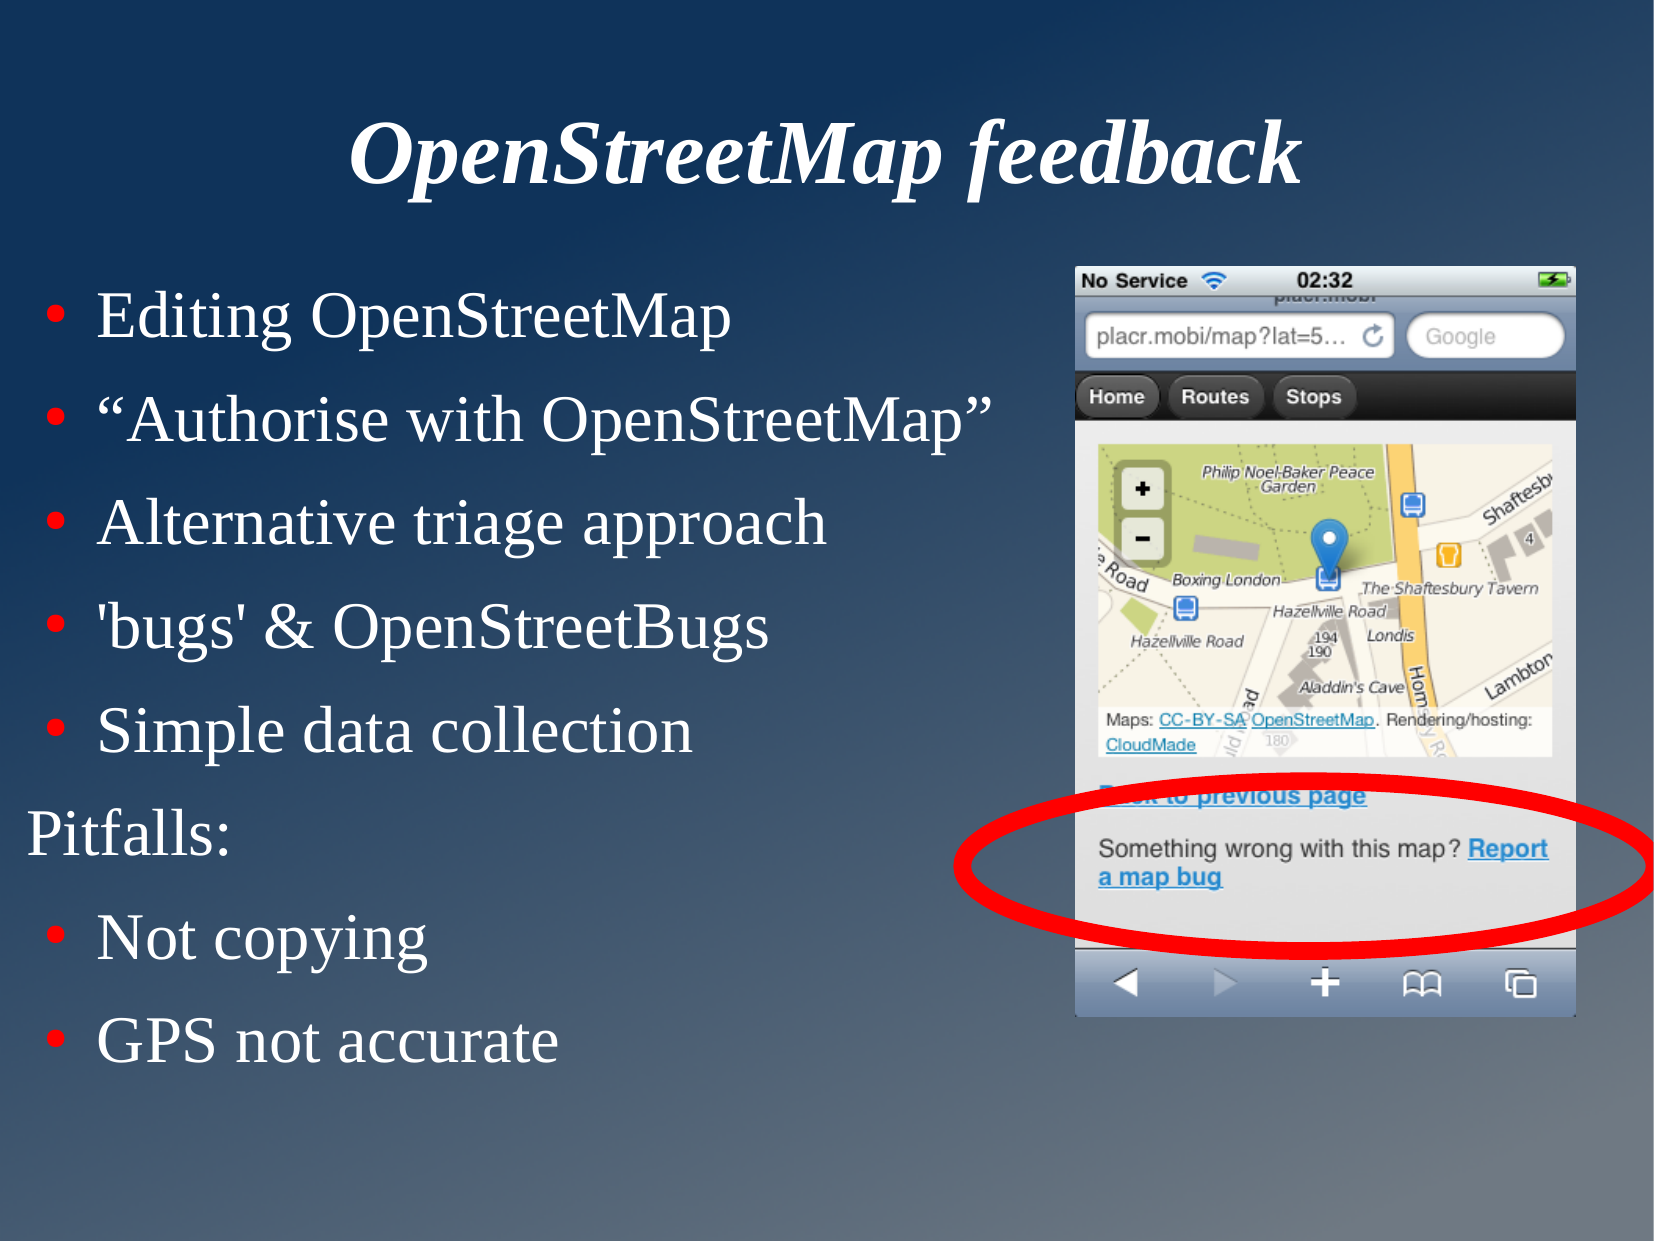

# OpenStreetMap feedback
Editing OpenStreetMap
“Authorise with OpenStreetMap”
Alternative triage approach
'bugs' & OpenStreetBugs
Simple data collection
Pitfalls:
Not copying
GPS not accurate